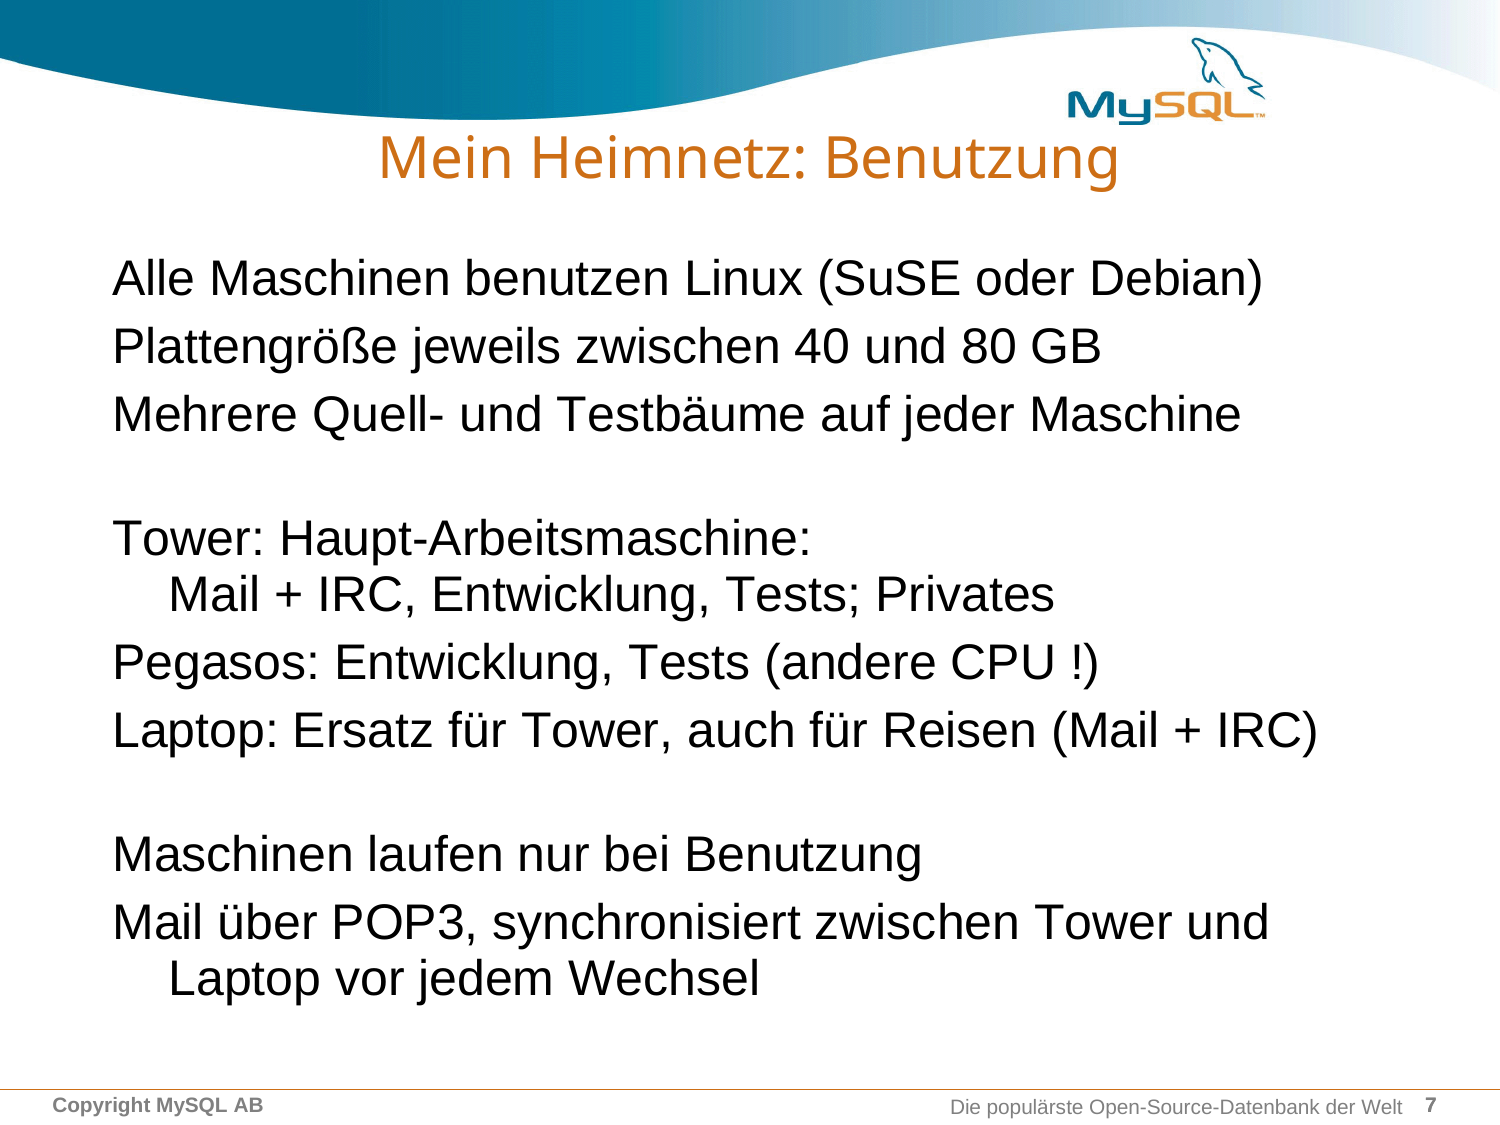

# Mein Heimnetz: Benutzung
Alle Maschinen benutzen Linux (SuSE oder Debian)
Plattengröße jeweils zwischen 40 und 80 GB
Mehrere Quell- und Testbäume auf jeder Maschine
Tower: Haupt-Arbeitsmaschine:
Mail + IRC, Entwicklung, Tests; Privates
Pegasos: Entwicklung, Tests (andere CPU !)
Laptop: Ersatz für Tower, auch für Reisen (Mail + IRC)
Maschinen laufen nur bei Benutzung
Mail über POP3, synchronisiert zwischen Tower und Laptop vor jedem Wechsel